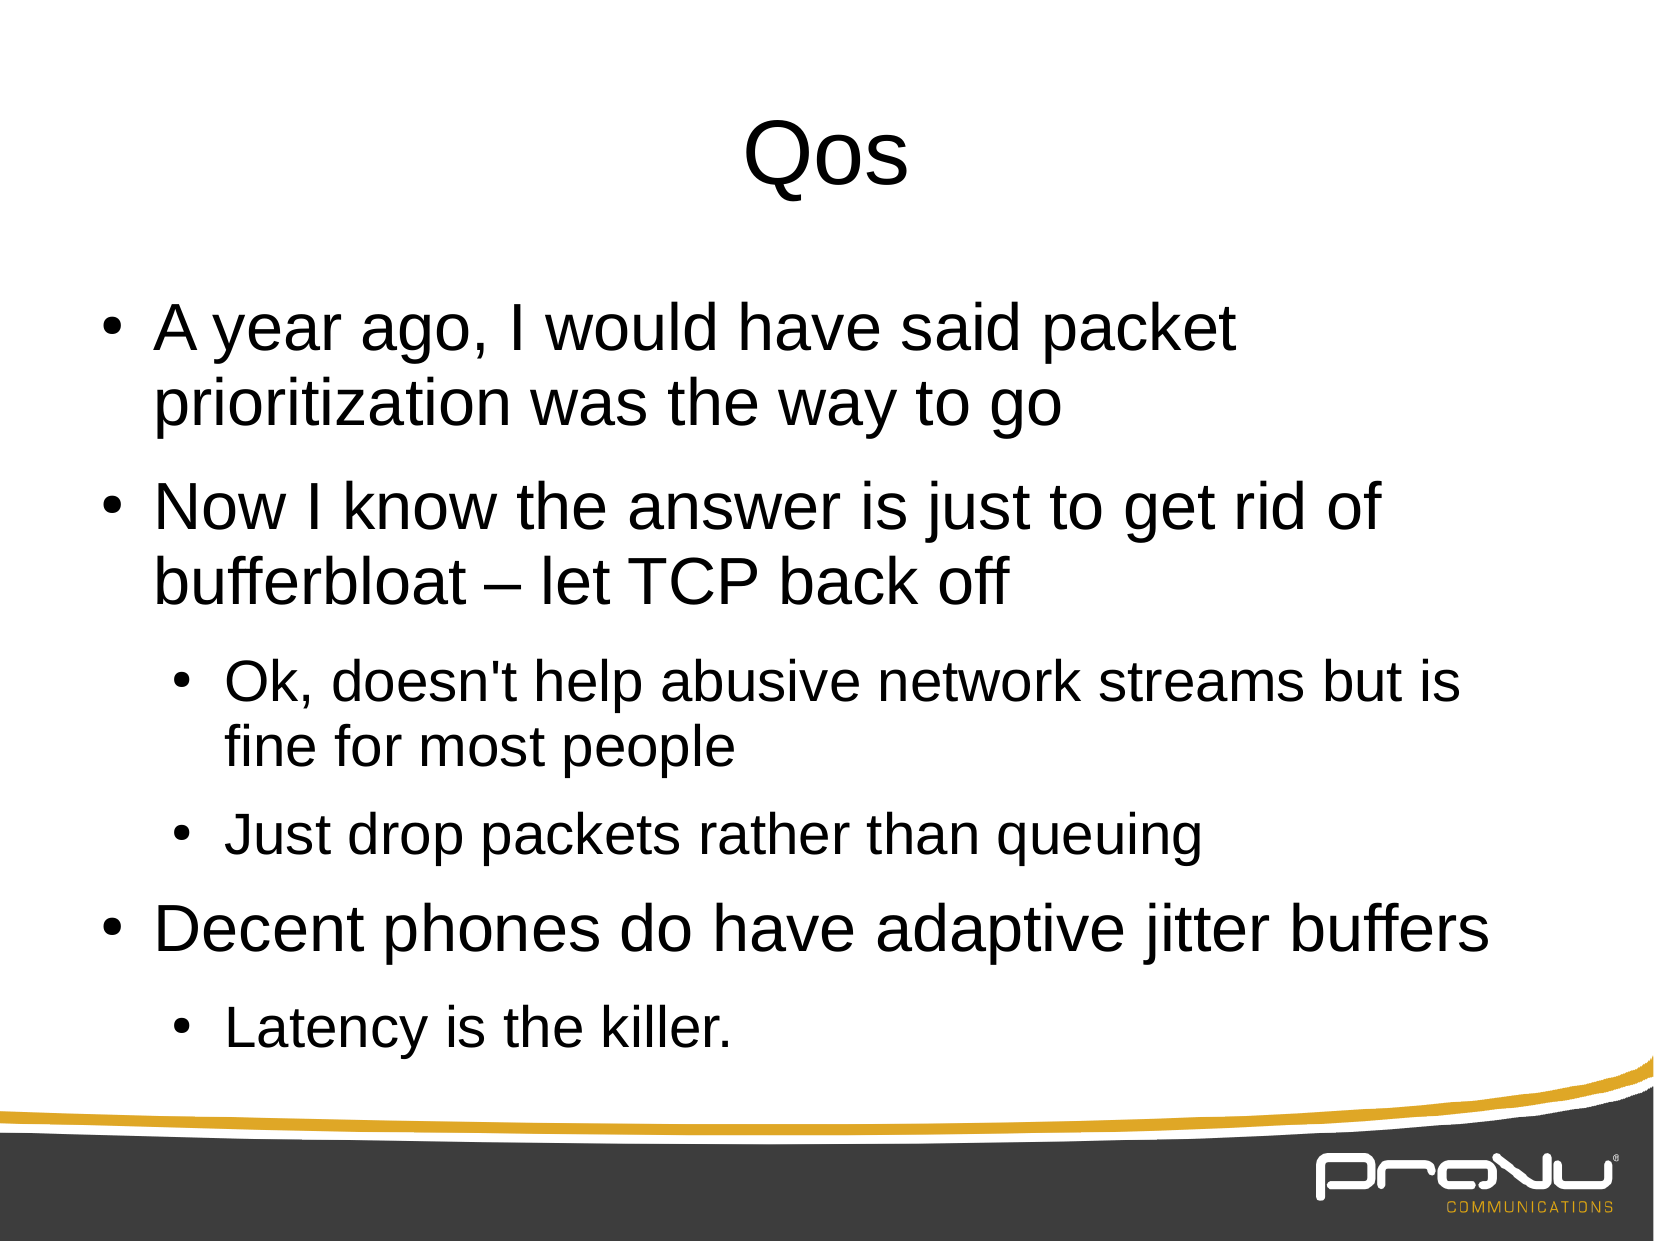

# Qos
A year ago, I would have said packet prioritization was the way to go
Now I know the answer is just to get rid of bufferbloat – let TCP back off
Ok, doesn't help abusive network streams but is fine for most people
Just drop packets rather than queuing
Decent phones do have adaptive jitter buffers
Latency is the killer.